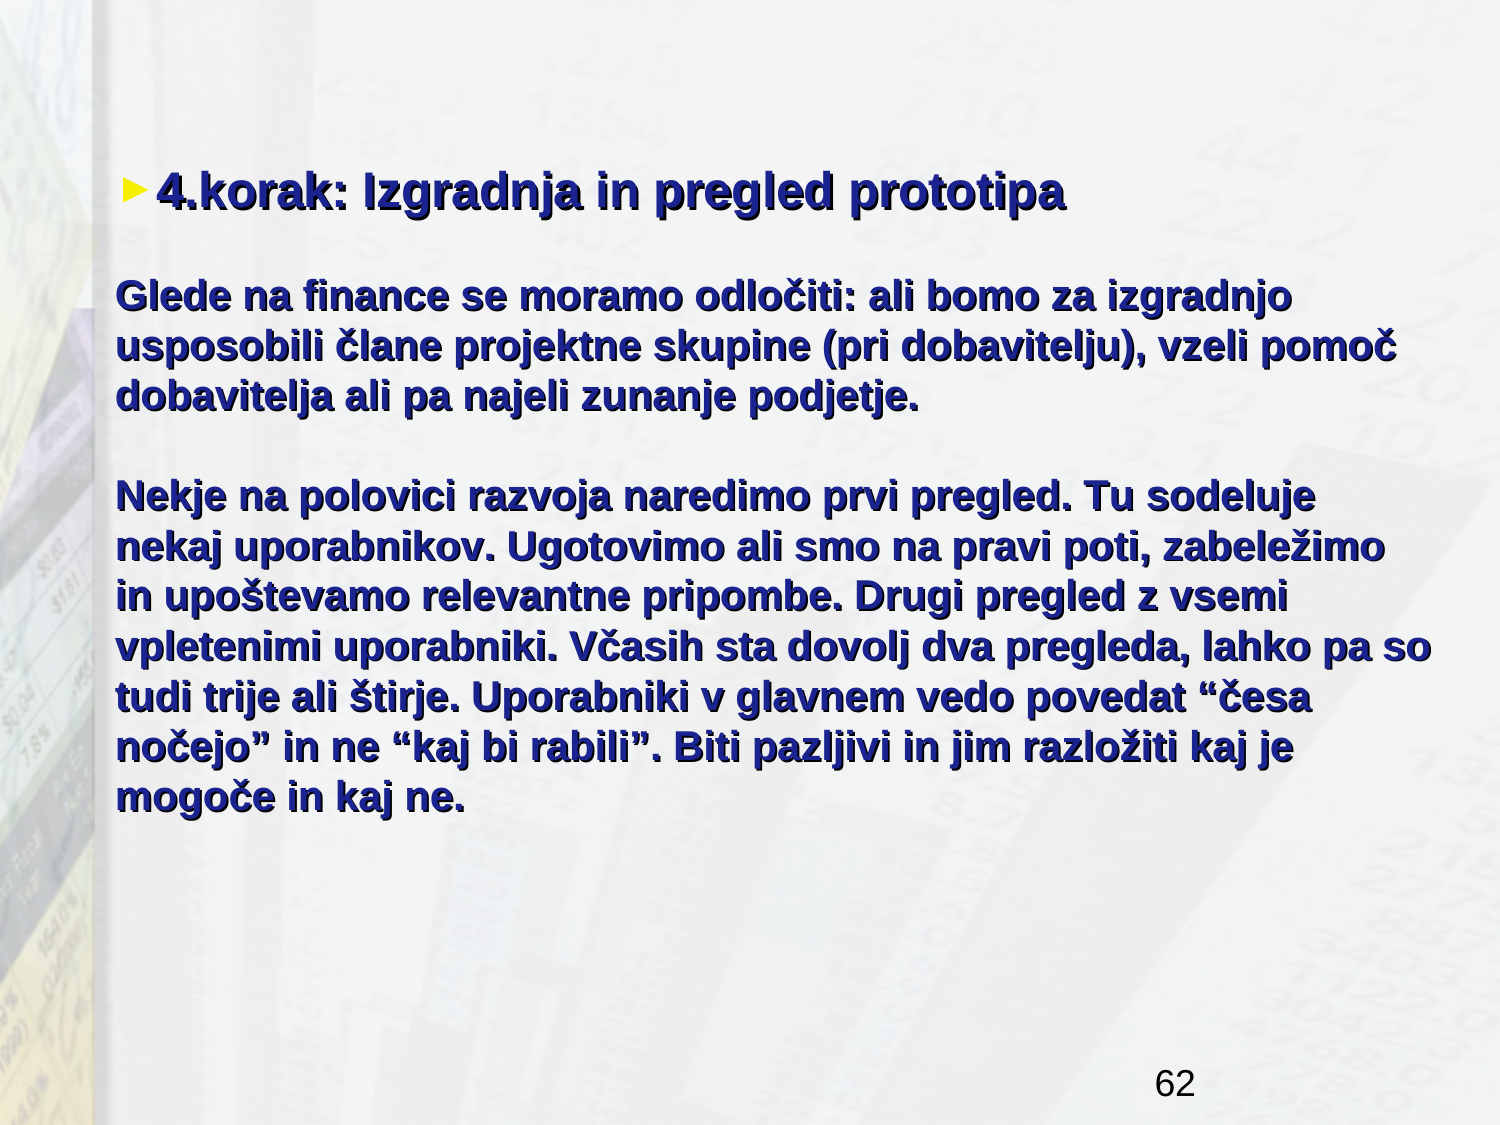

# 4.korak: Izgradnja in pregled prototipa
Glede na finance se moramo odločiti: ali bomo za izgradnjo usposobili člane projektne skupine (pri dobavitelju), vzeli pomoč dobavitelja ali pa najeli zunanje podjetje.
Nekje na polovici razvoja naredimo prvi pregled. Tu sodeluje nekaj uporabnikov. Ugotovimo ali smo na pravi poti, zabeležimo in upoštevamo relevantne pripombe. Drugi pregled z vsemi vpletenimi uporabniki. Včasih sta dovolj dva pregleda, lahko pa so tudi trije ali štirje. Uporabniki v glavnem vedo povedat “česa nočejo” in ne “kaj bi rabili”. Biti pazljivi in jim razložiti kaj je mogoče in kaj ne.
62